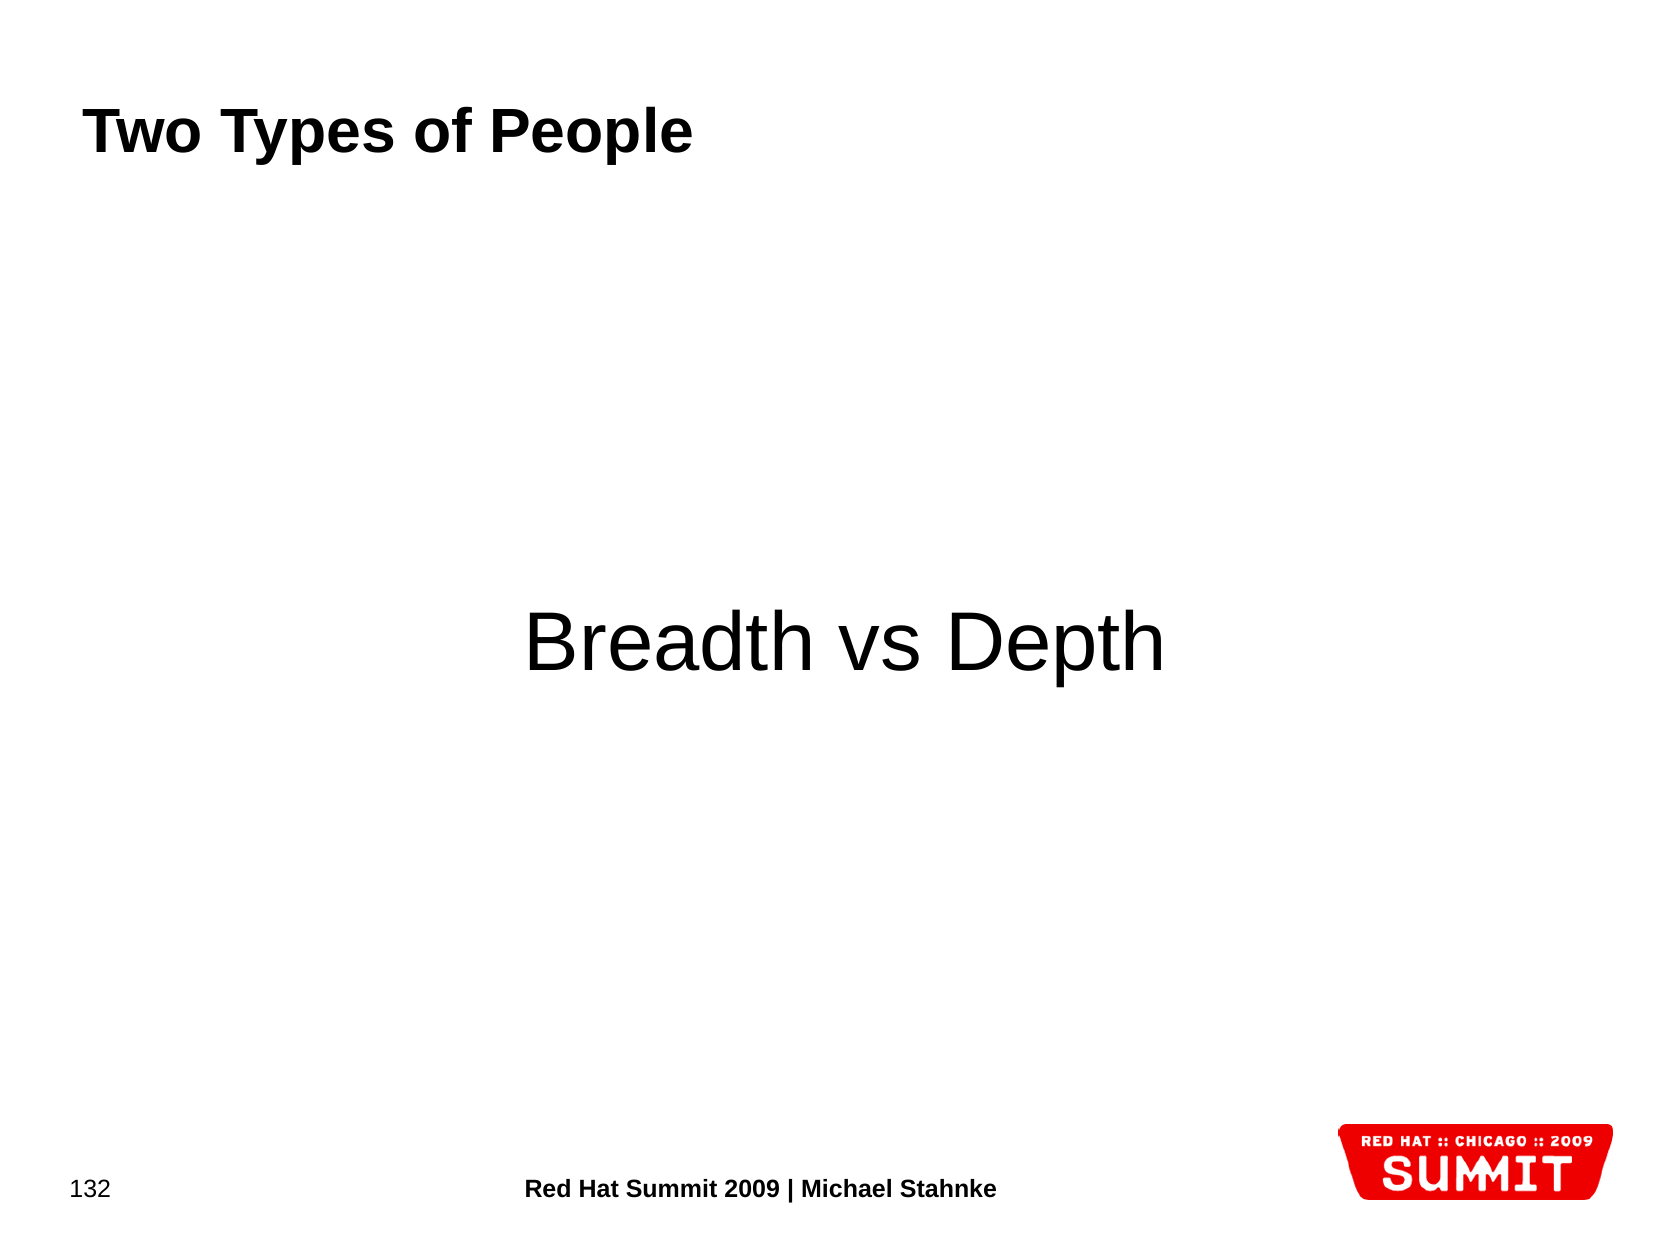

# Two Types of People
Breadth vs Depth